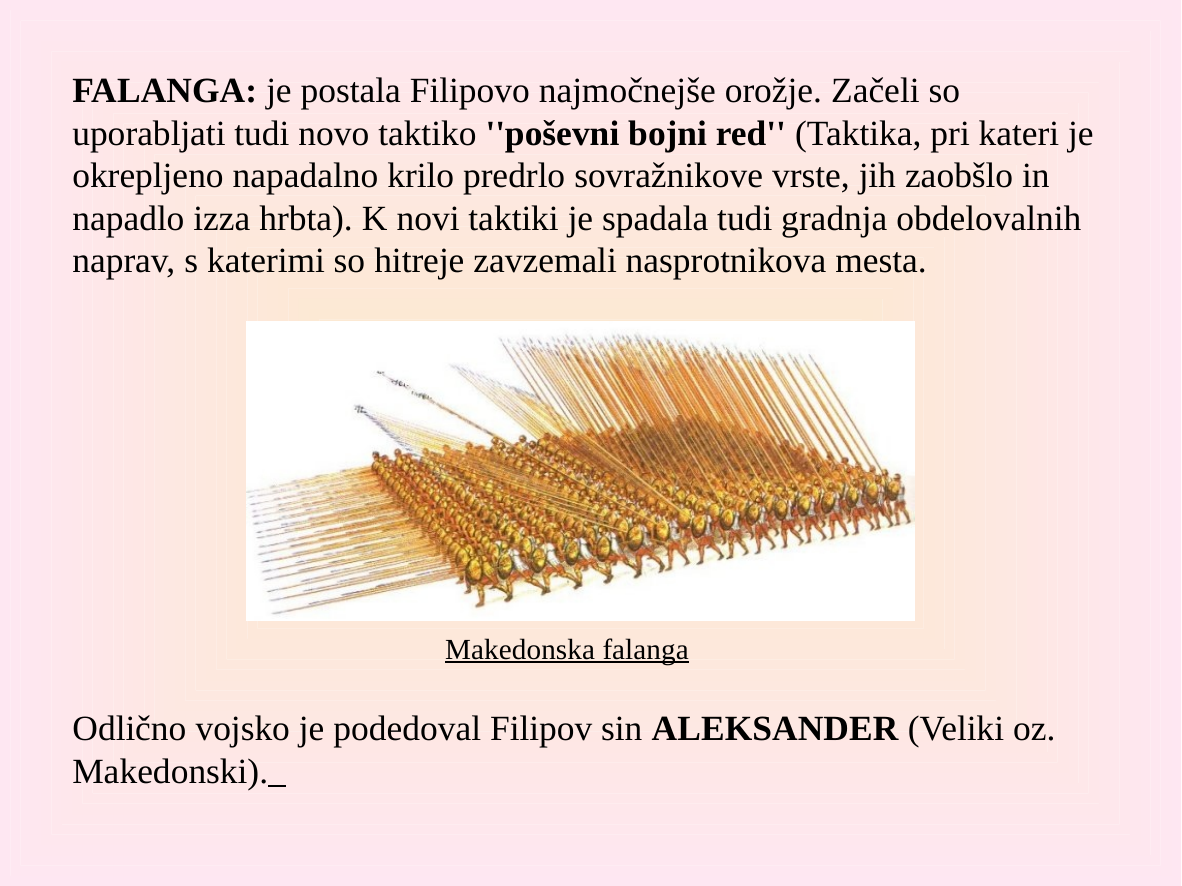

FALANGA: je postala Filipovo najmočnejše orožje. Začeli so uporabljati tudi novo taktiko ''poševni bojni red'' (Taktika, pri kateri je okrepljeno napadalno krilo predrlo sovražnikove vrste, jih zaobšlo in napadlo izza hrbta). K novi taktiki je spadala tudi gradnja obdelovalnih naprav, s katerimi so hitreje zavzemali nasprotnikova mesta.
Odlično vojsko je podedoval Filipov sin ALEKSANDER (Veliki oz. Makedonski).
Makedonska falanga